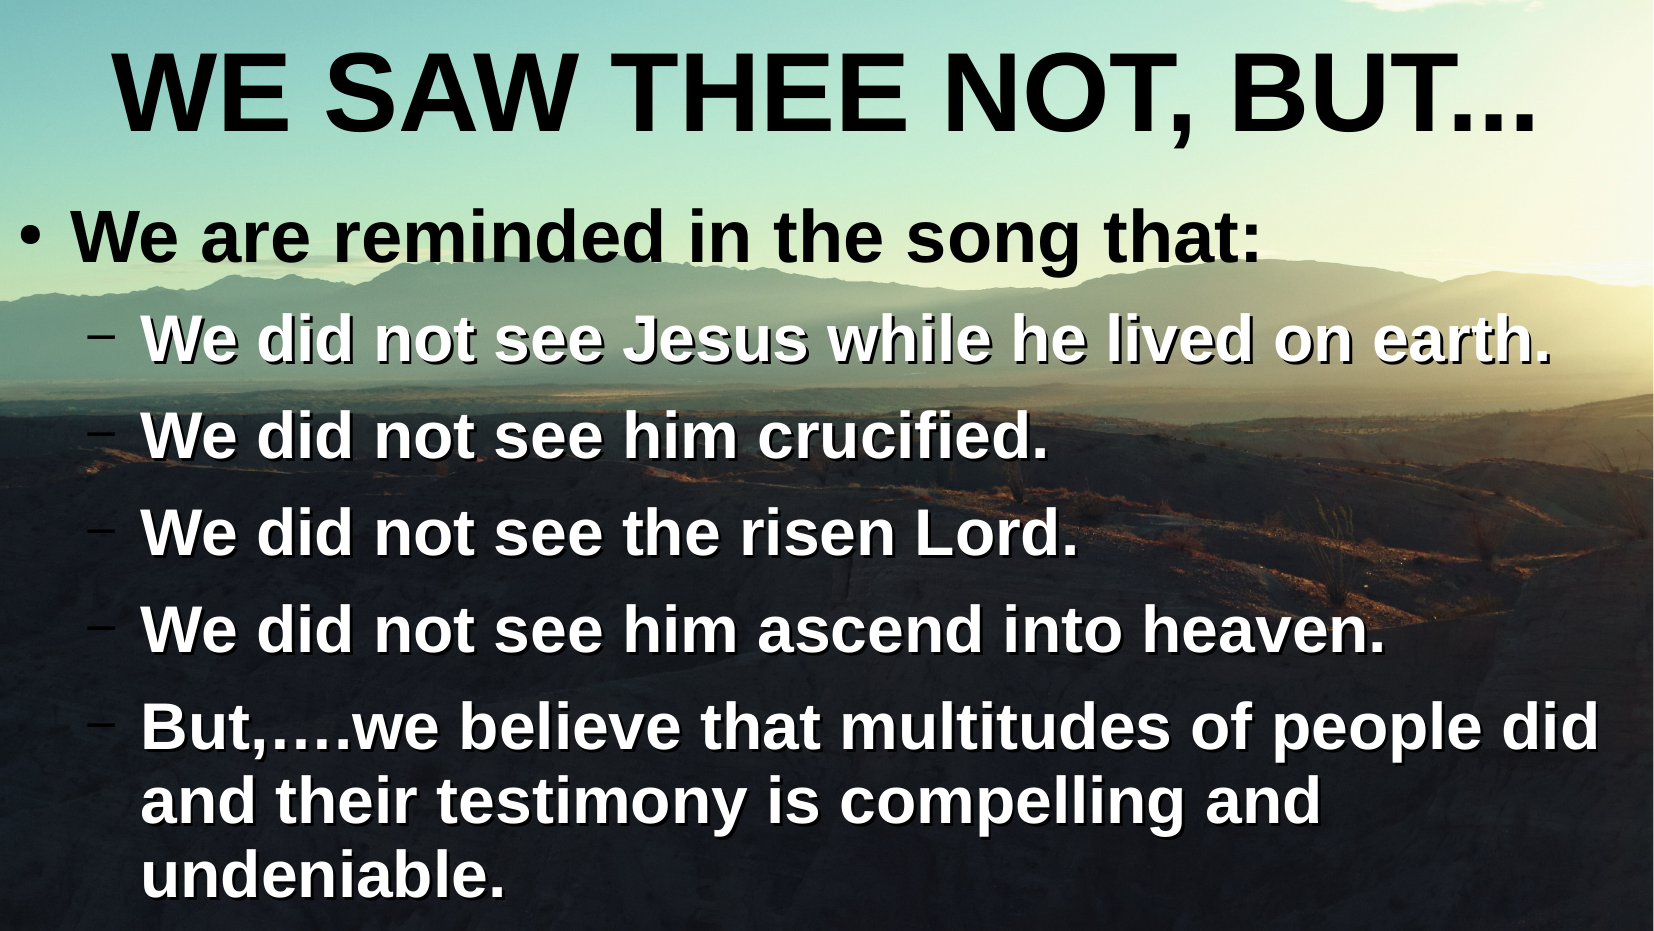

# WE SAW THEE NOT, BUT...
We are reminded in the song that:
We did not see Jesus while he lived on earth.
We did not see him crucified.
We did not see the risen Lord.
We did not see him ascend into heaven.
But,….we believe that multitudes of people did and their testimony is compelling and undeniable.